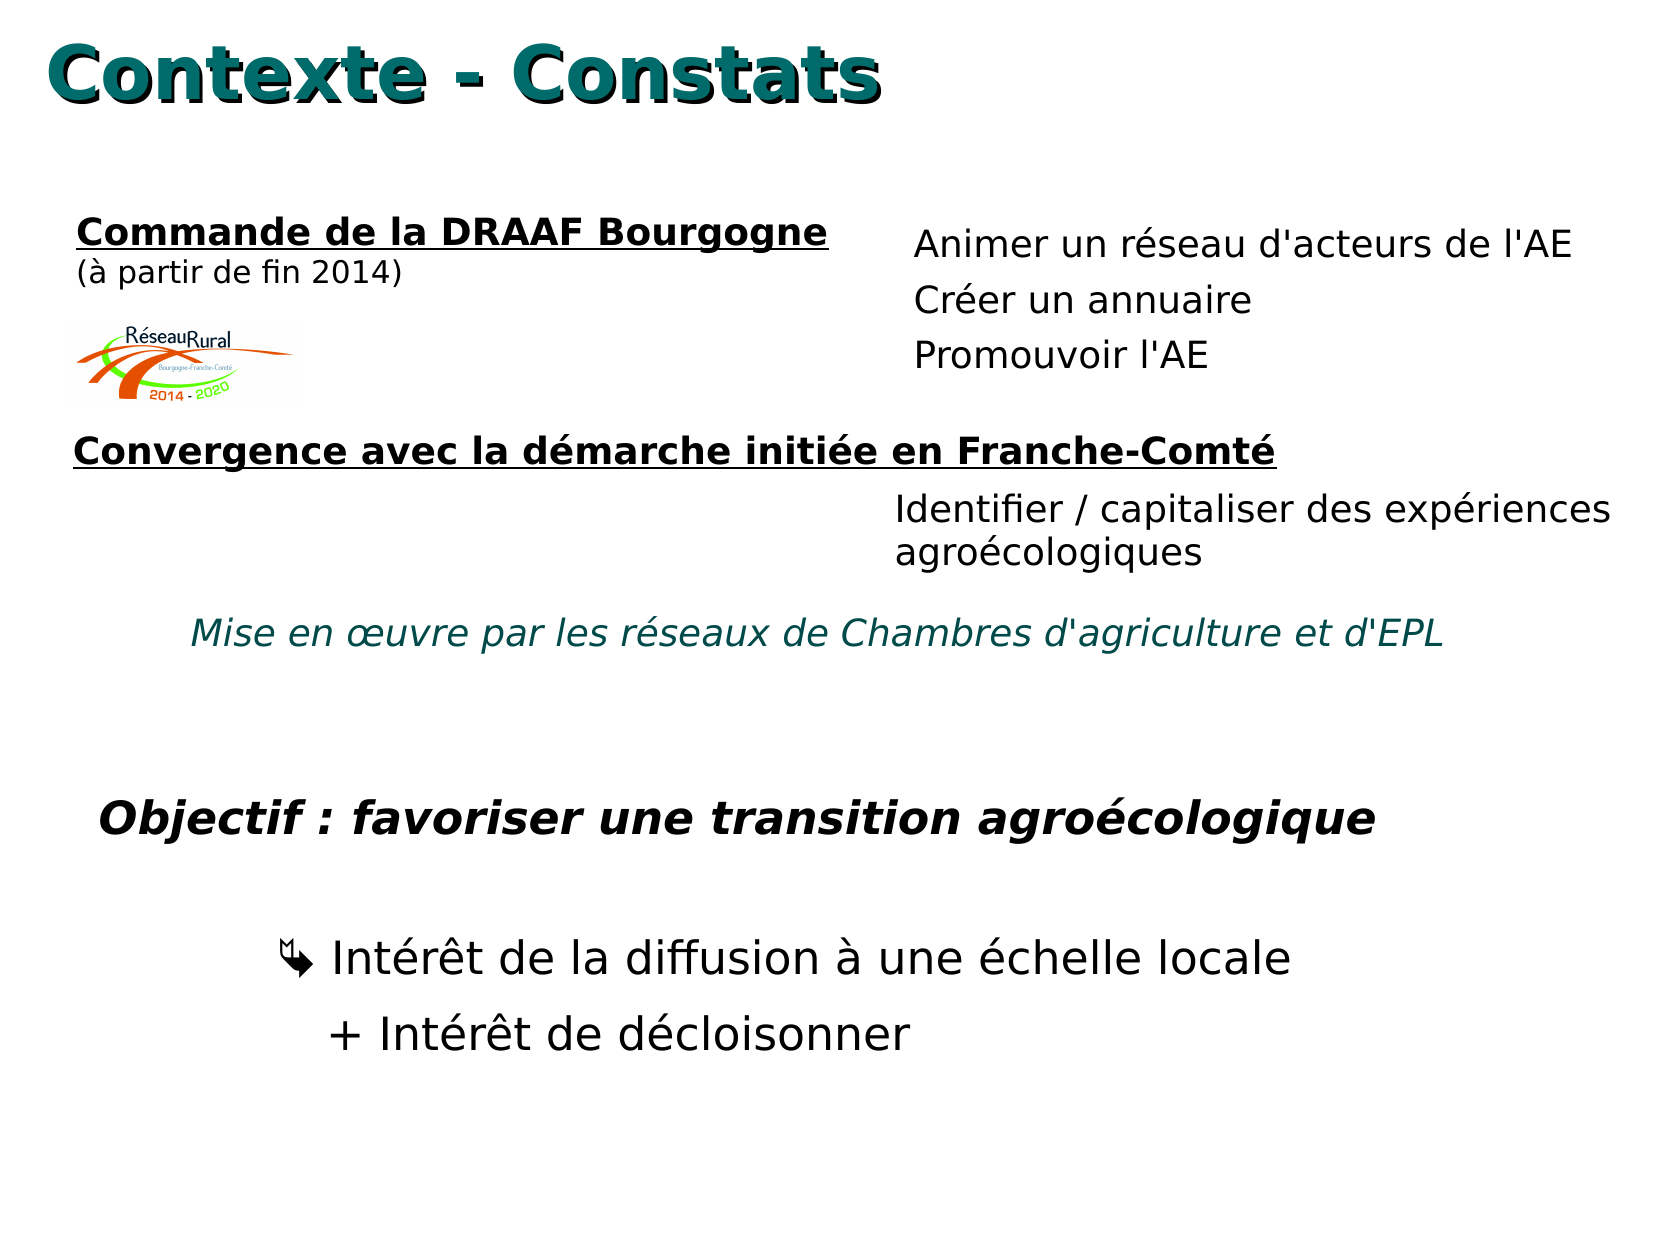

Contexte - Constats
Commande de la DRAAF Bourgogne
(à partir de fin 2014)
Animer un réseau d'acteurs de l'AE
Créer un annuaire
Promouvoir l'AE
Convergence avec la démarche initiée en Franche-Comté
Identifier / capitaliser des expériences agroécologiques
Mise en œuvre par les réseaux de Chambres d'agriculture et d'EPL
Objectif : favoriser une transition agroécologique
 Intérêt de la diffusion à une échelle locale
+ Intérêt de décloisonner